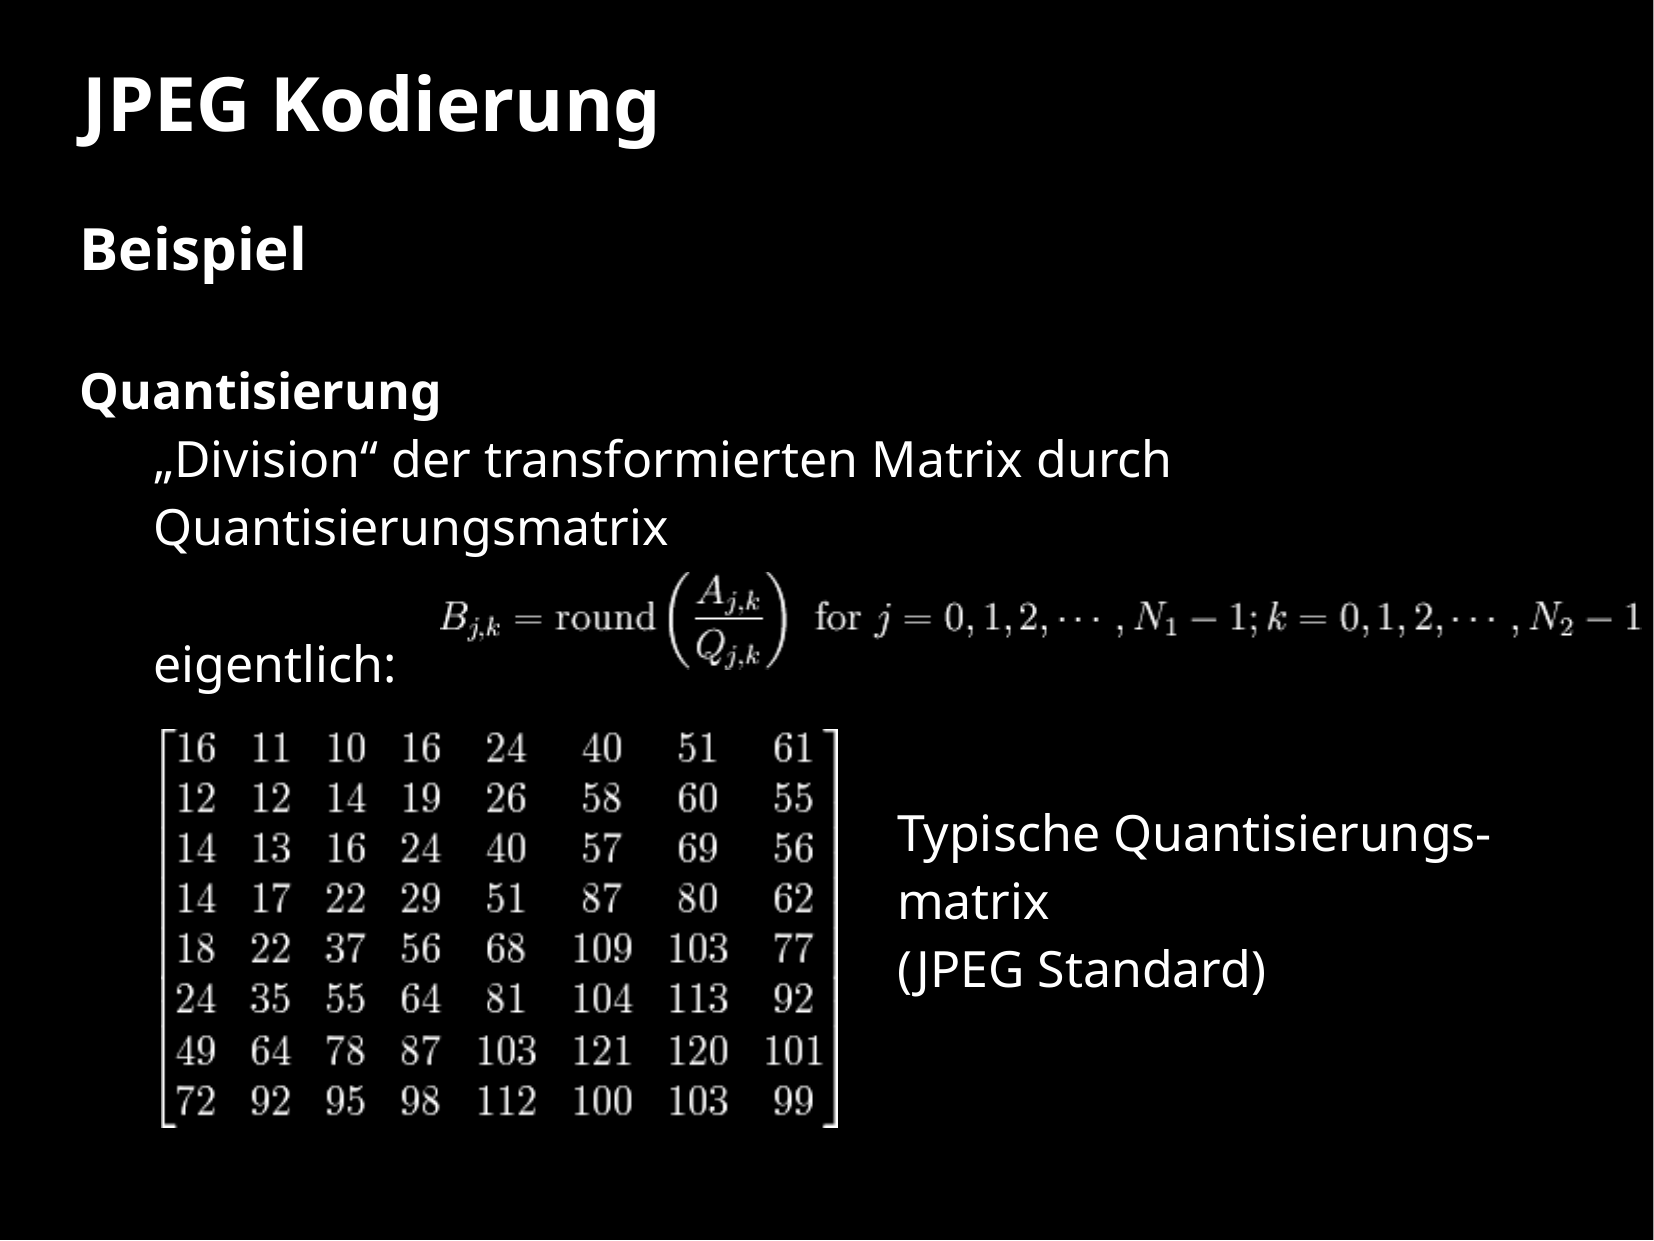

# JPEG Kodierung
Beispiel
Quantisierung
	„Division“ der transformierten Matrix durch
	Quantisierungsmatrix
	eigentlich:
Typische Quantisierungs-
matrix
(JPEG Standard)